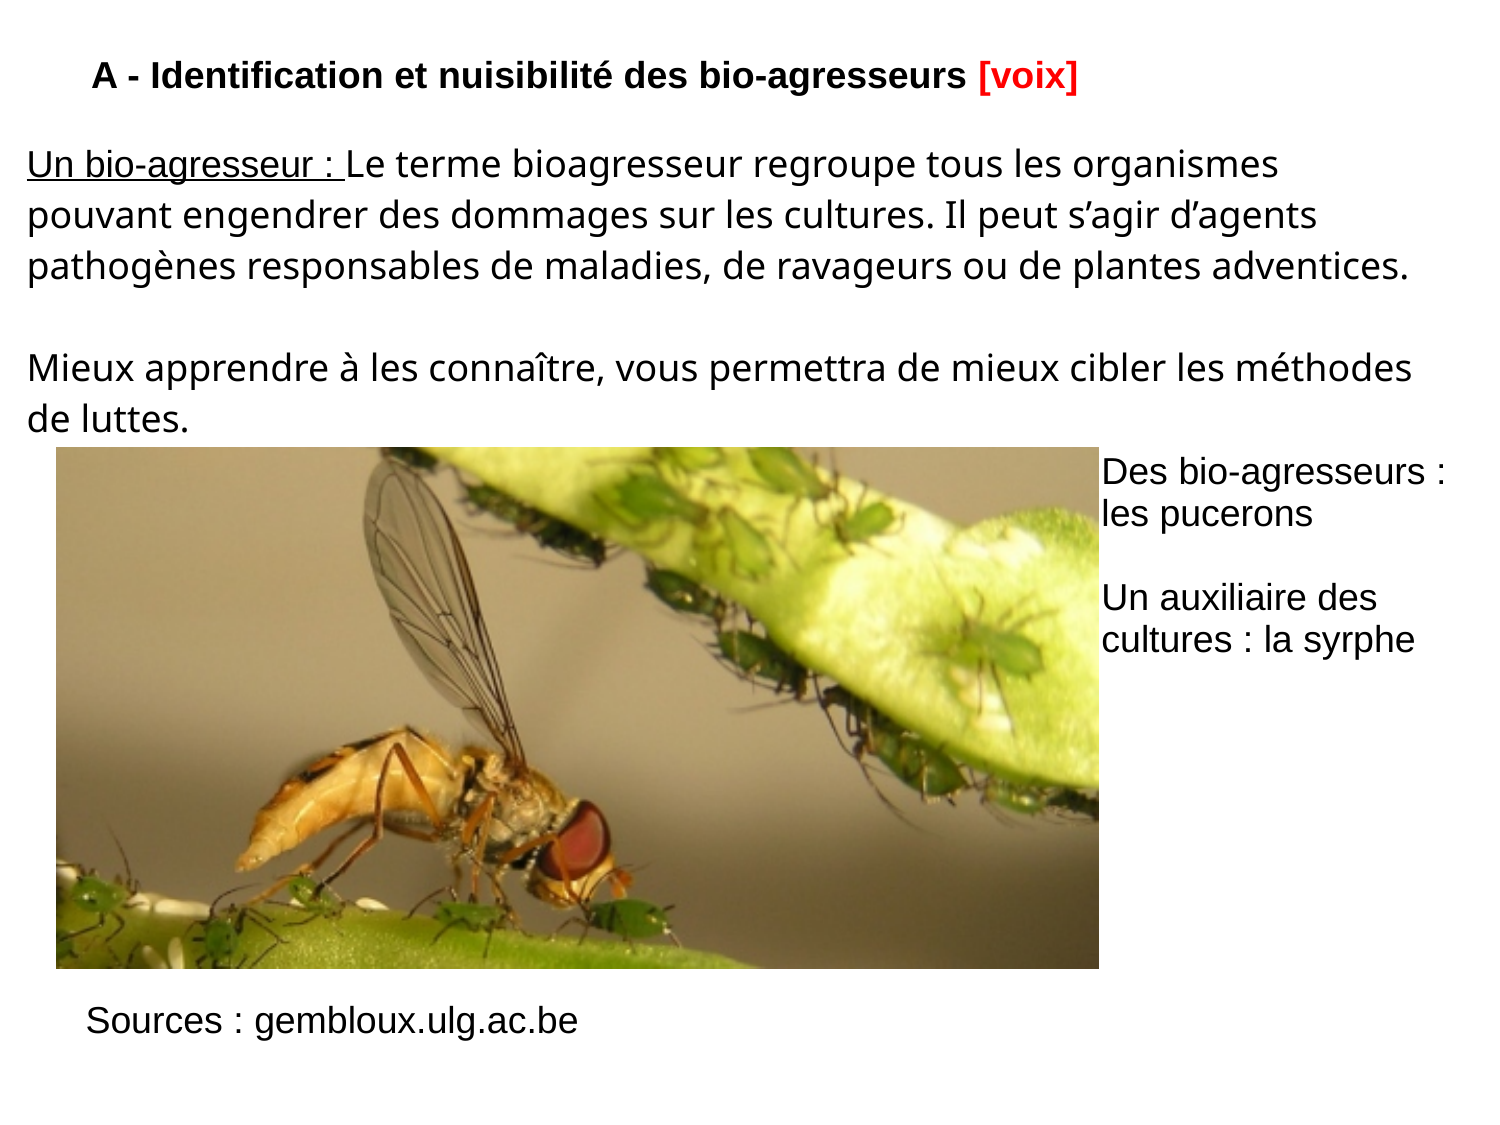

A - Identification et nuisibilité des bio-agresseurs [voix]
Un bio-agresseur : Le terme bioagresseur regroupe tous les organismes
pouvant engendrer des dommages sur les cultures. Il peut s’agir d’agents pathogènes responsables de maladies, de ravageurs ou de plantes adventices.
Mieux apprendre à les connaître, vous permettra de mieux cibler les méthodes de luttes.
#
Des bio-agresseurs : les pucerons
Un auxiliaire des cultures : la syrphe
Sources : gembloux.ulg.ac.be